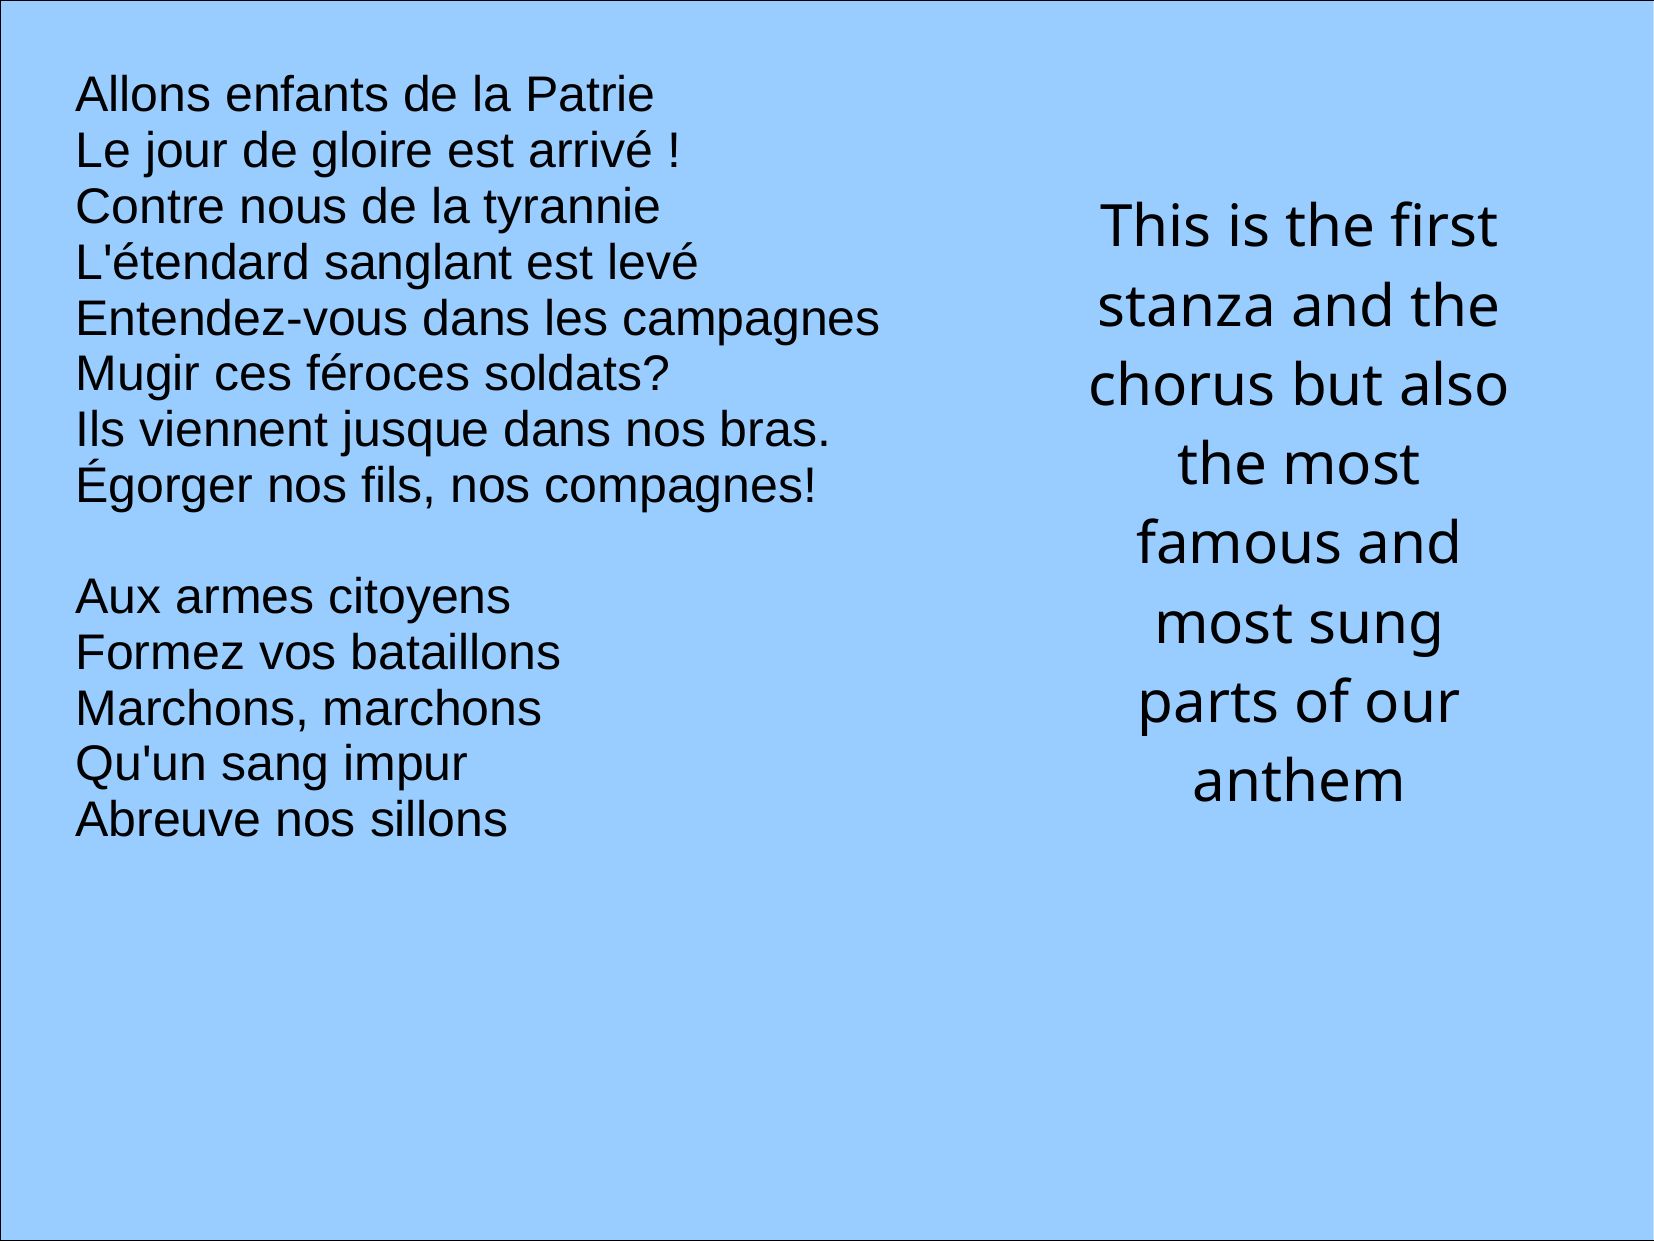

Allons enfants de la Patrie
Le jour de gloire est arrivé !
Contre nous de la tyrannie
L'étendard sanglant est levé
Entendez-vous dans les campagnes
Mugir ces féroces soldats?
Ils viennent jusque dans nos bras.
Égorger nos fils, nos compagnes!
Aux armes citoyens
Formez vos bataillons
Marchons, marchons
Qu'un sang impur
Abreuve nos sillons
This is the first stanza and the chorus but also the most famous and most sung parts of our anthem